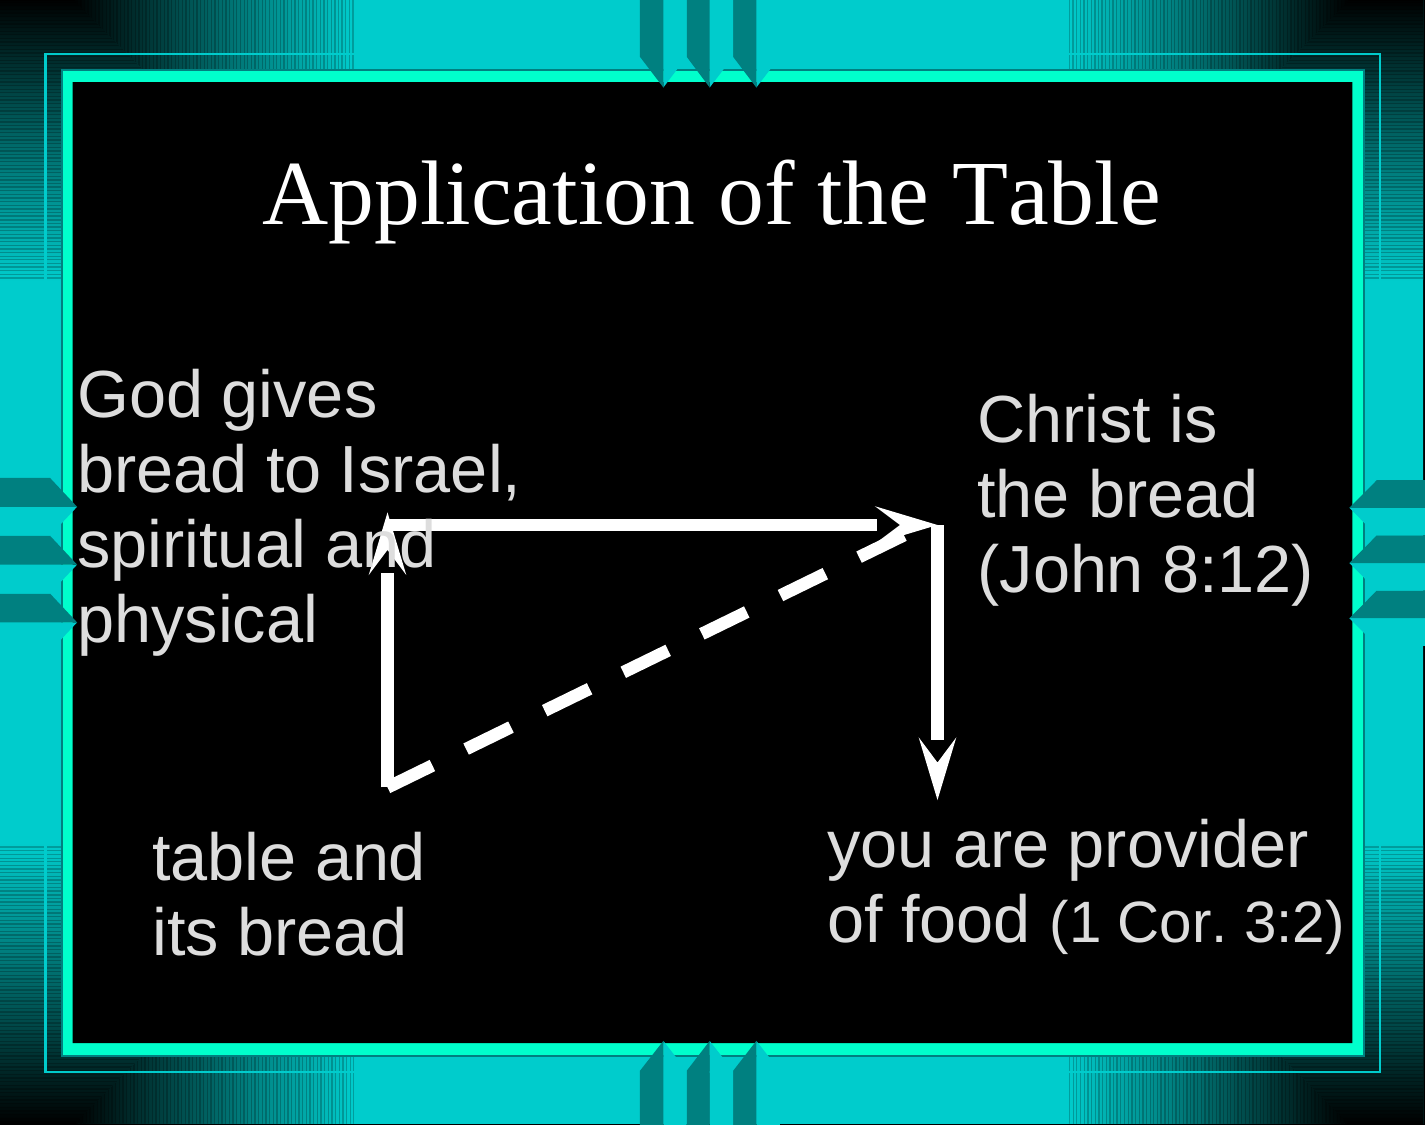

# Application of the Table
God gives bread to Israel, spiritual and physical
Christ is the bread (John 8:12)
you are provider of food (1 Cor. 3:2)
table and its bread